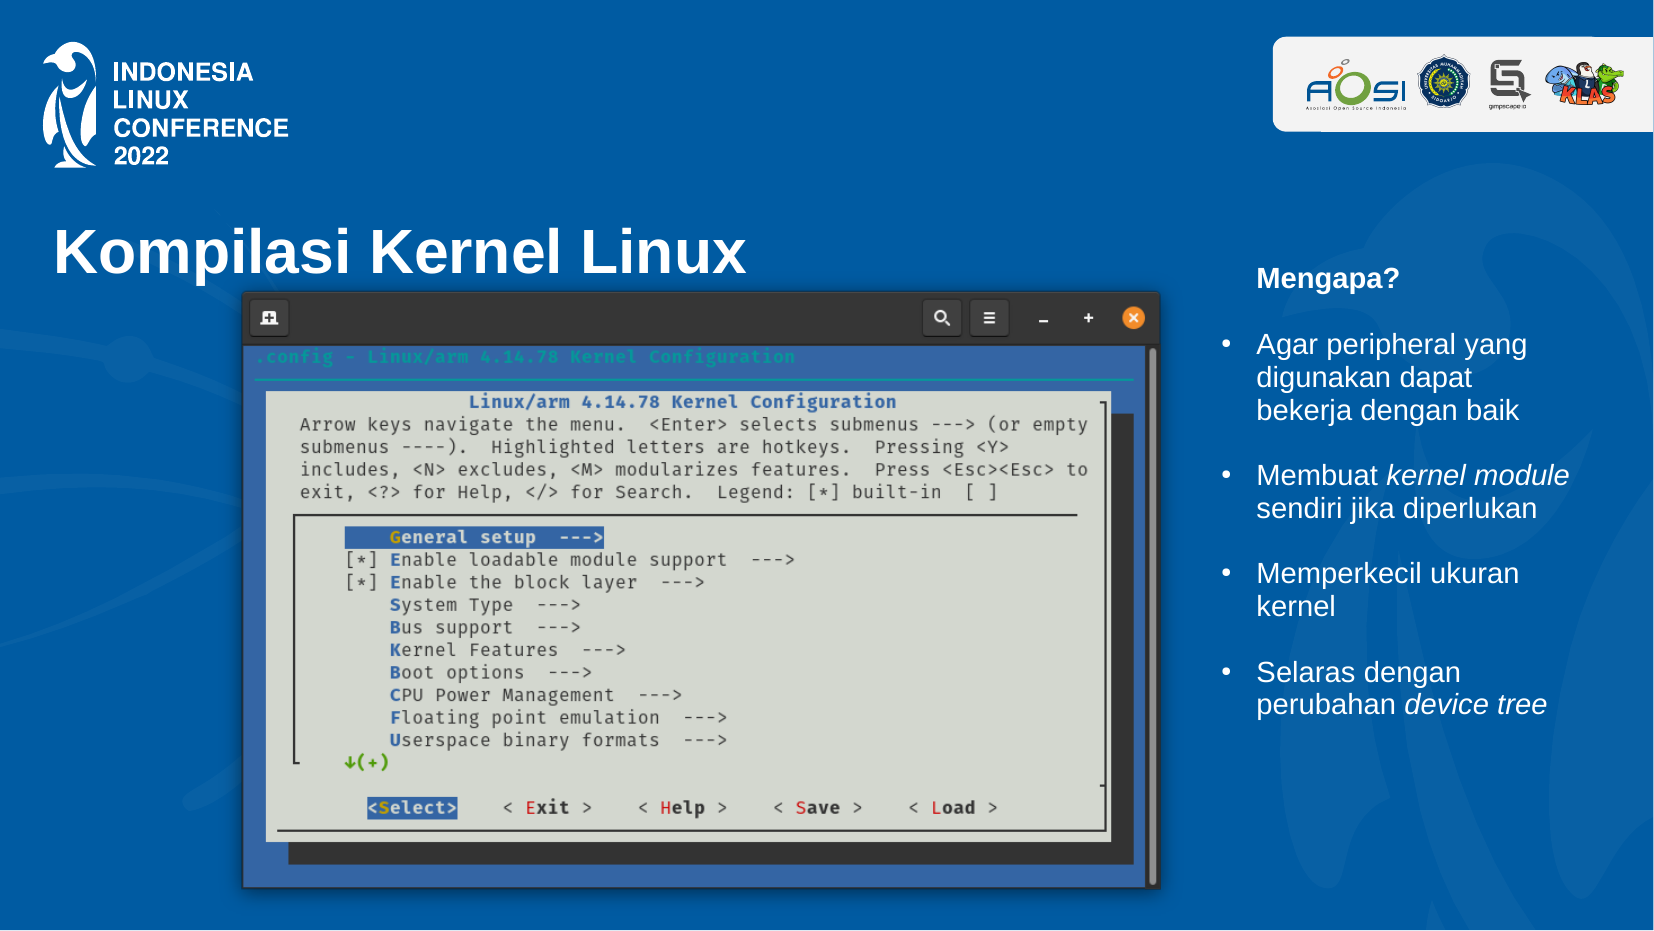

# Kompilasi Kernel Linux
Mengapa?
Agar peripheral yang digunakan dapat bekerja dengan baik
Membuat kernel module sendiri jika diperlukan
Memperkecil ukuran kernel
Selaras dengan perubahan device tree